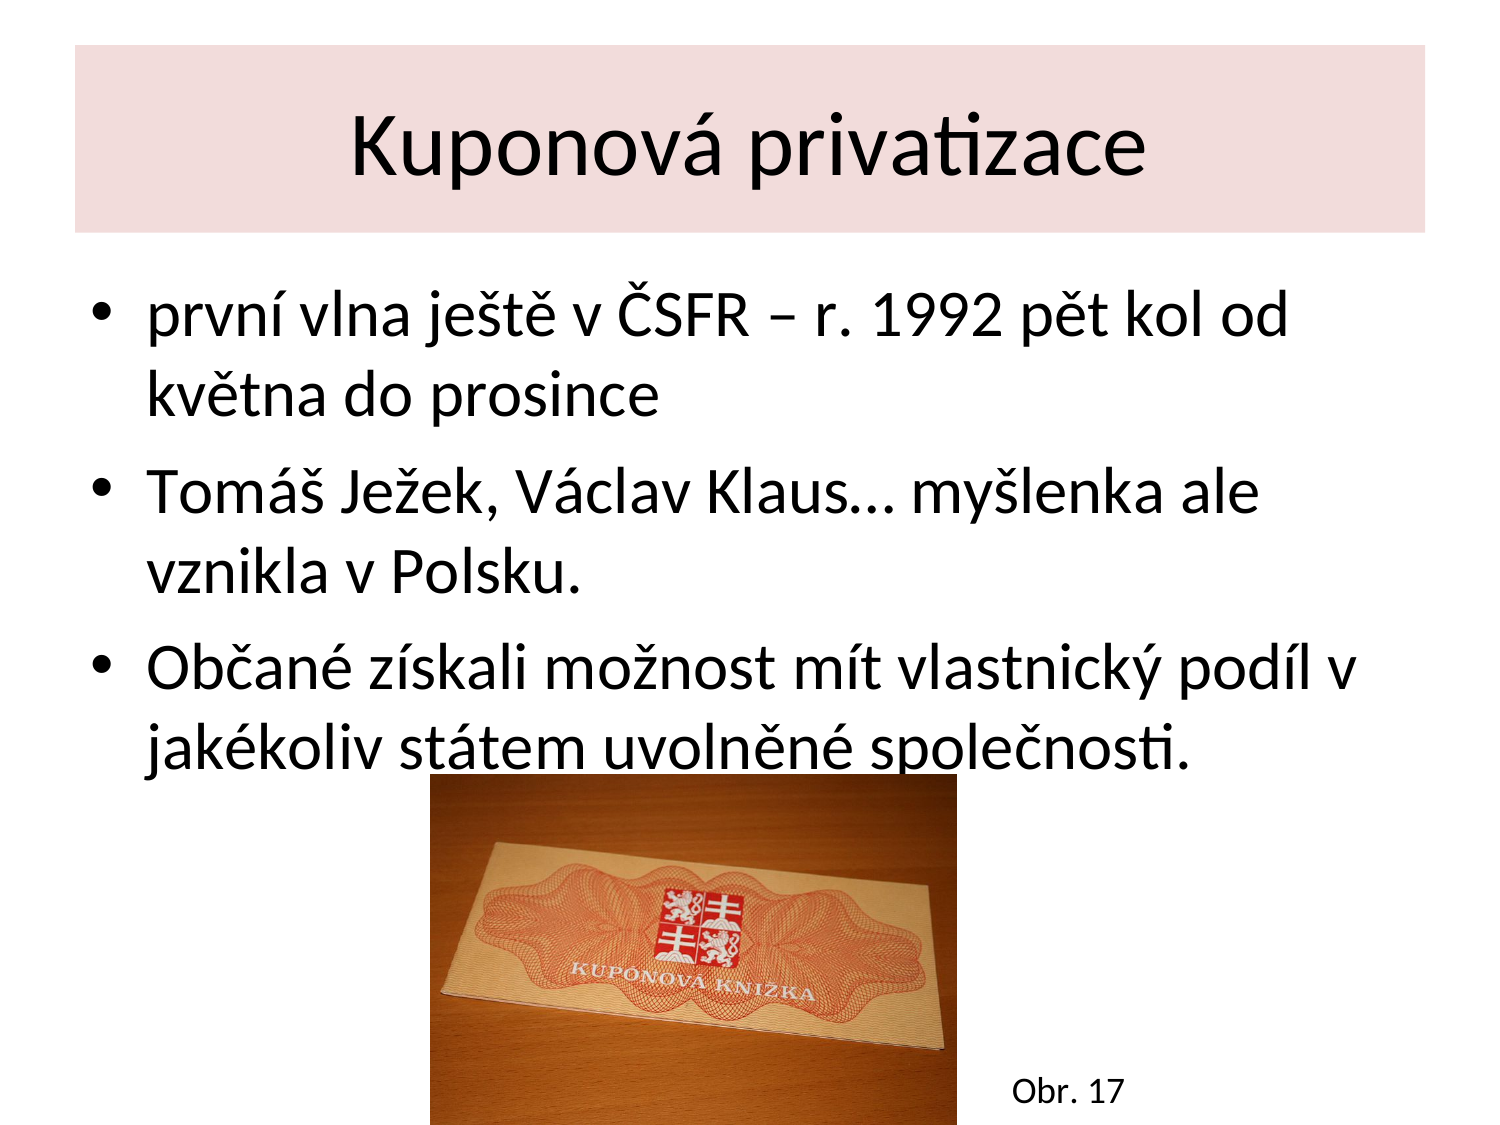

# Kuponová privatizace
první vlna ještě v ČSFR – r. 1992 pět kol od května do prosince
Tomáš Ježek, Václav Klaus… myšlenka ale vznikla v Polsku.
Občané získali možnost mít vlastnický podíl v jakékoliv státem uvolněné společnosti.
Obr. 17